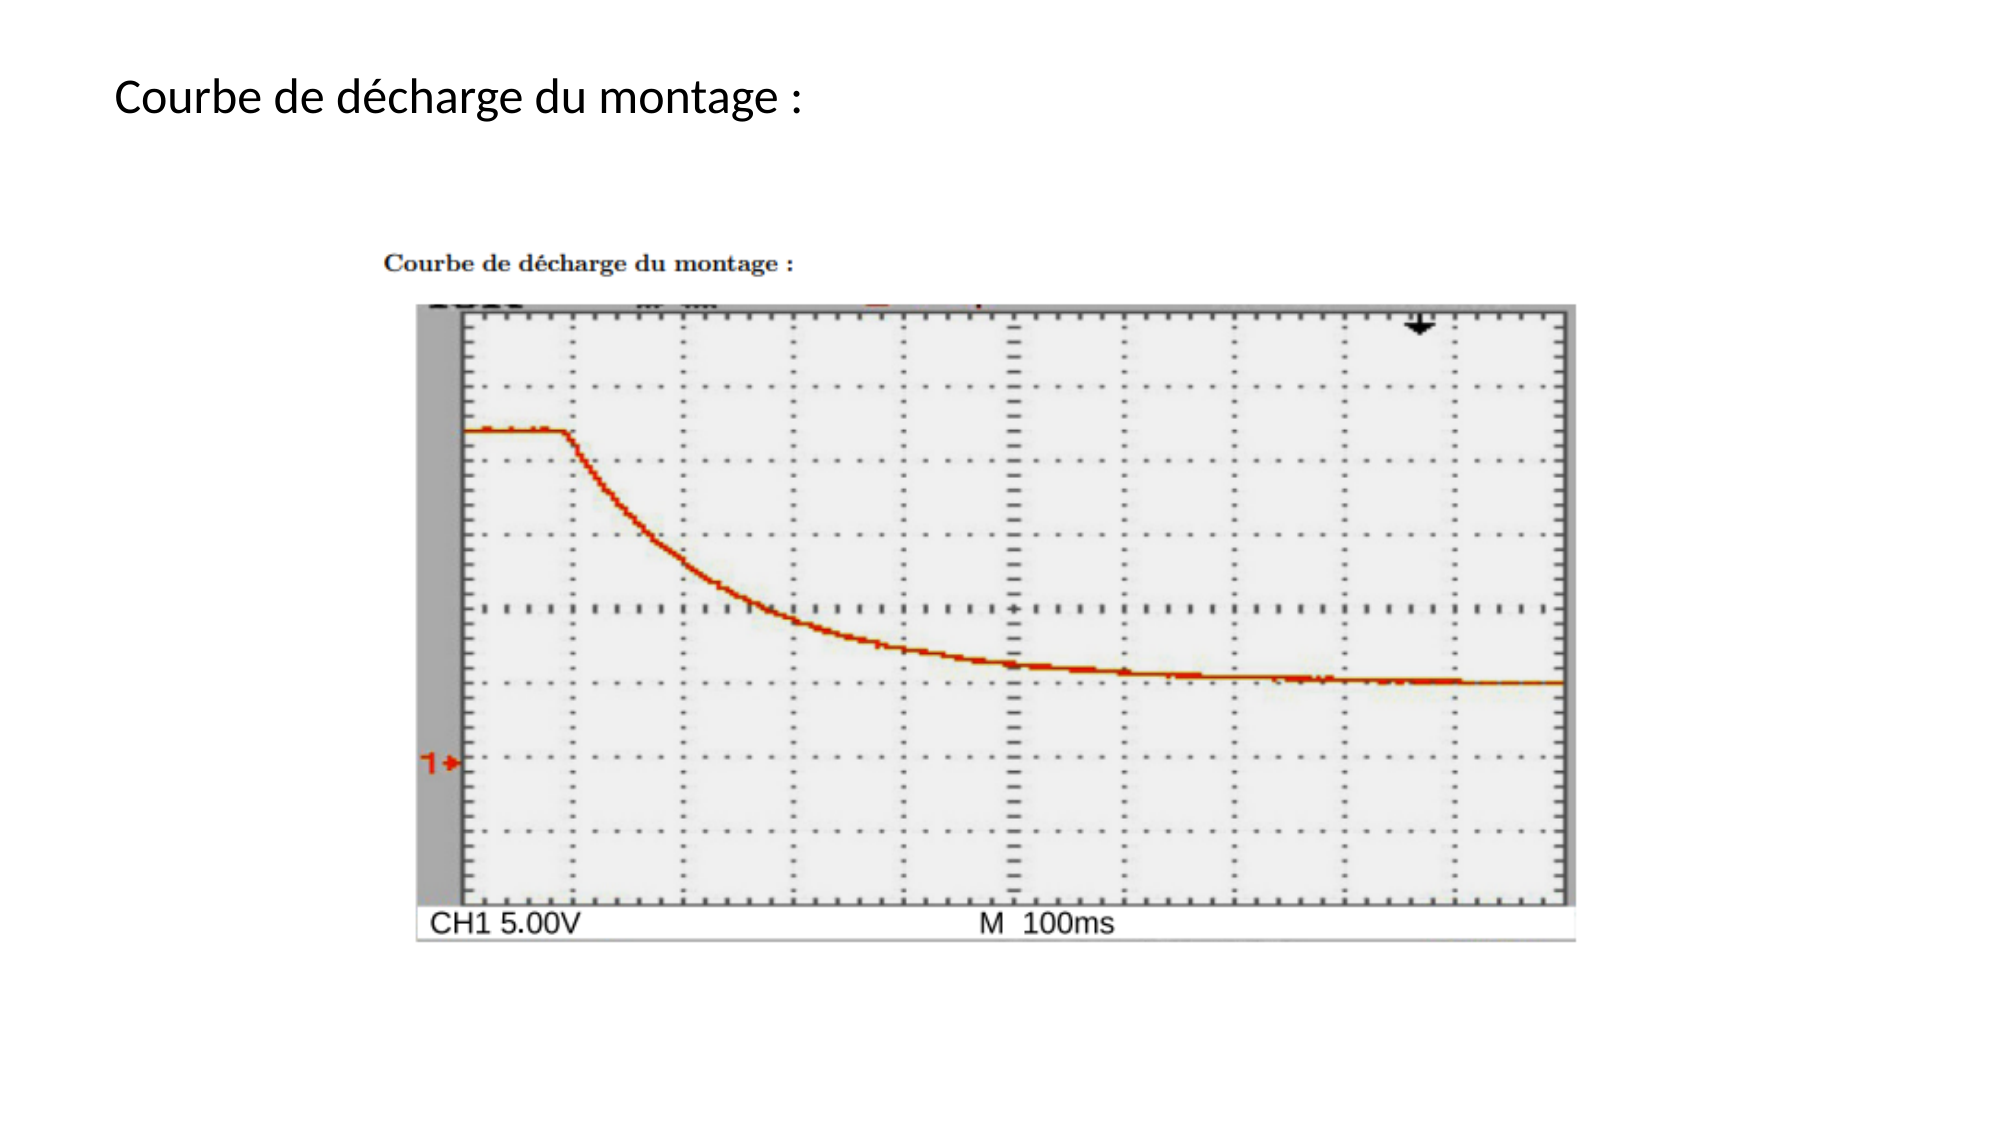

# Courbe de décharge du montage :